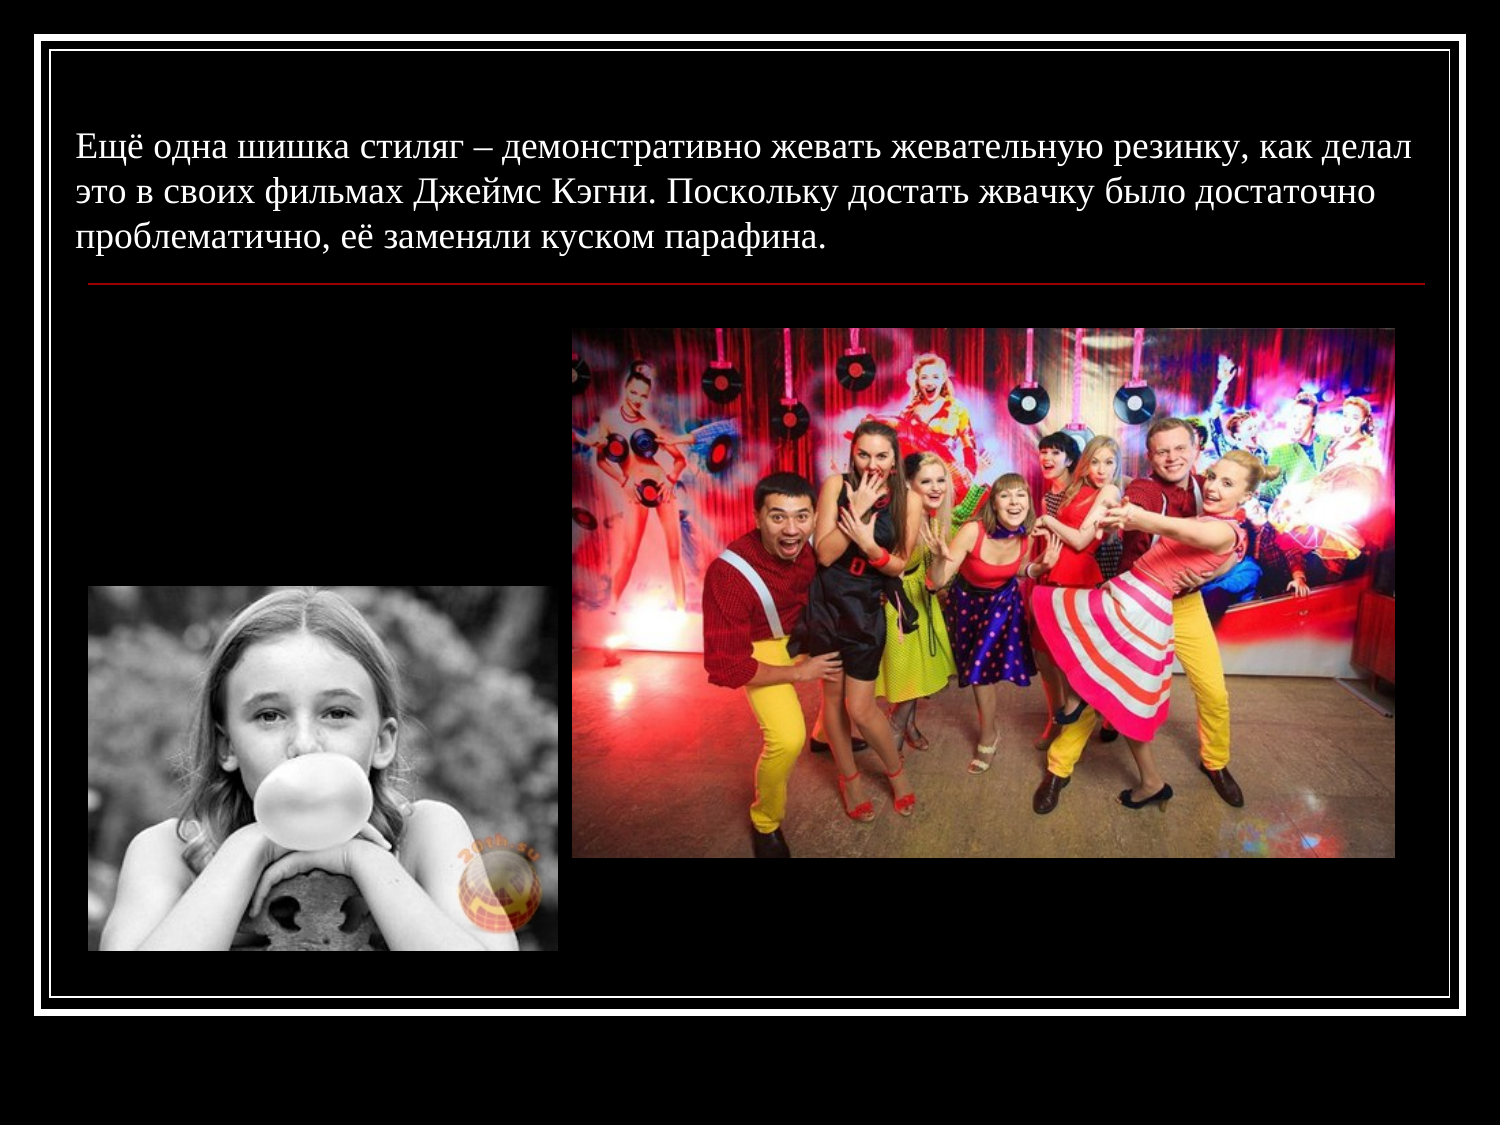

Ещё одна шишка стиляг – демонстративно жевать жевательную резинку, как делал это в своих фильмах Джеймс Кэгни. Поскольку достать жвачку было достаточно проблематично, её заменяли куском парафина.